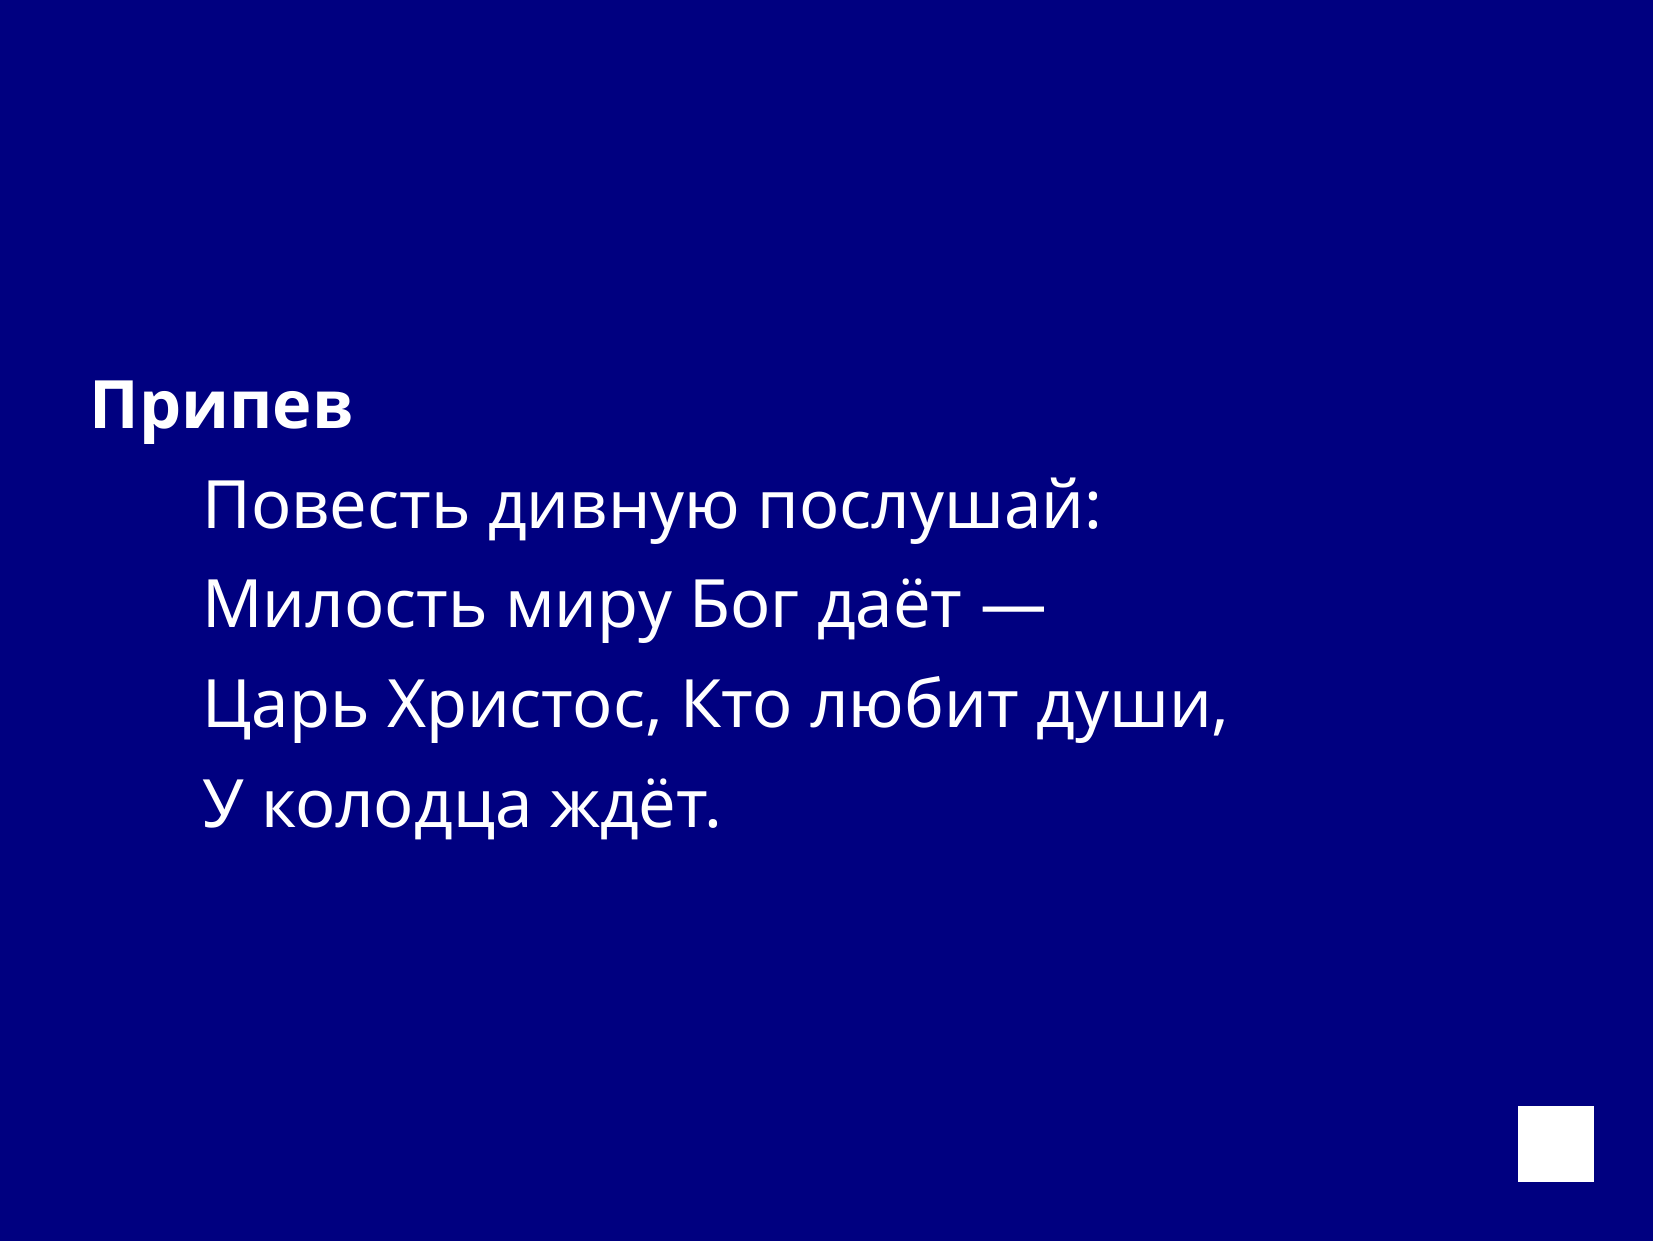

Припев
	Повесть дивную послушай:
	Милость миру Бог даёт —
	Царь Христос, Кто любит души,
	У колодца ждёт.